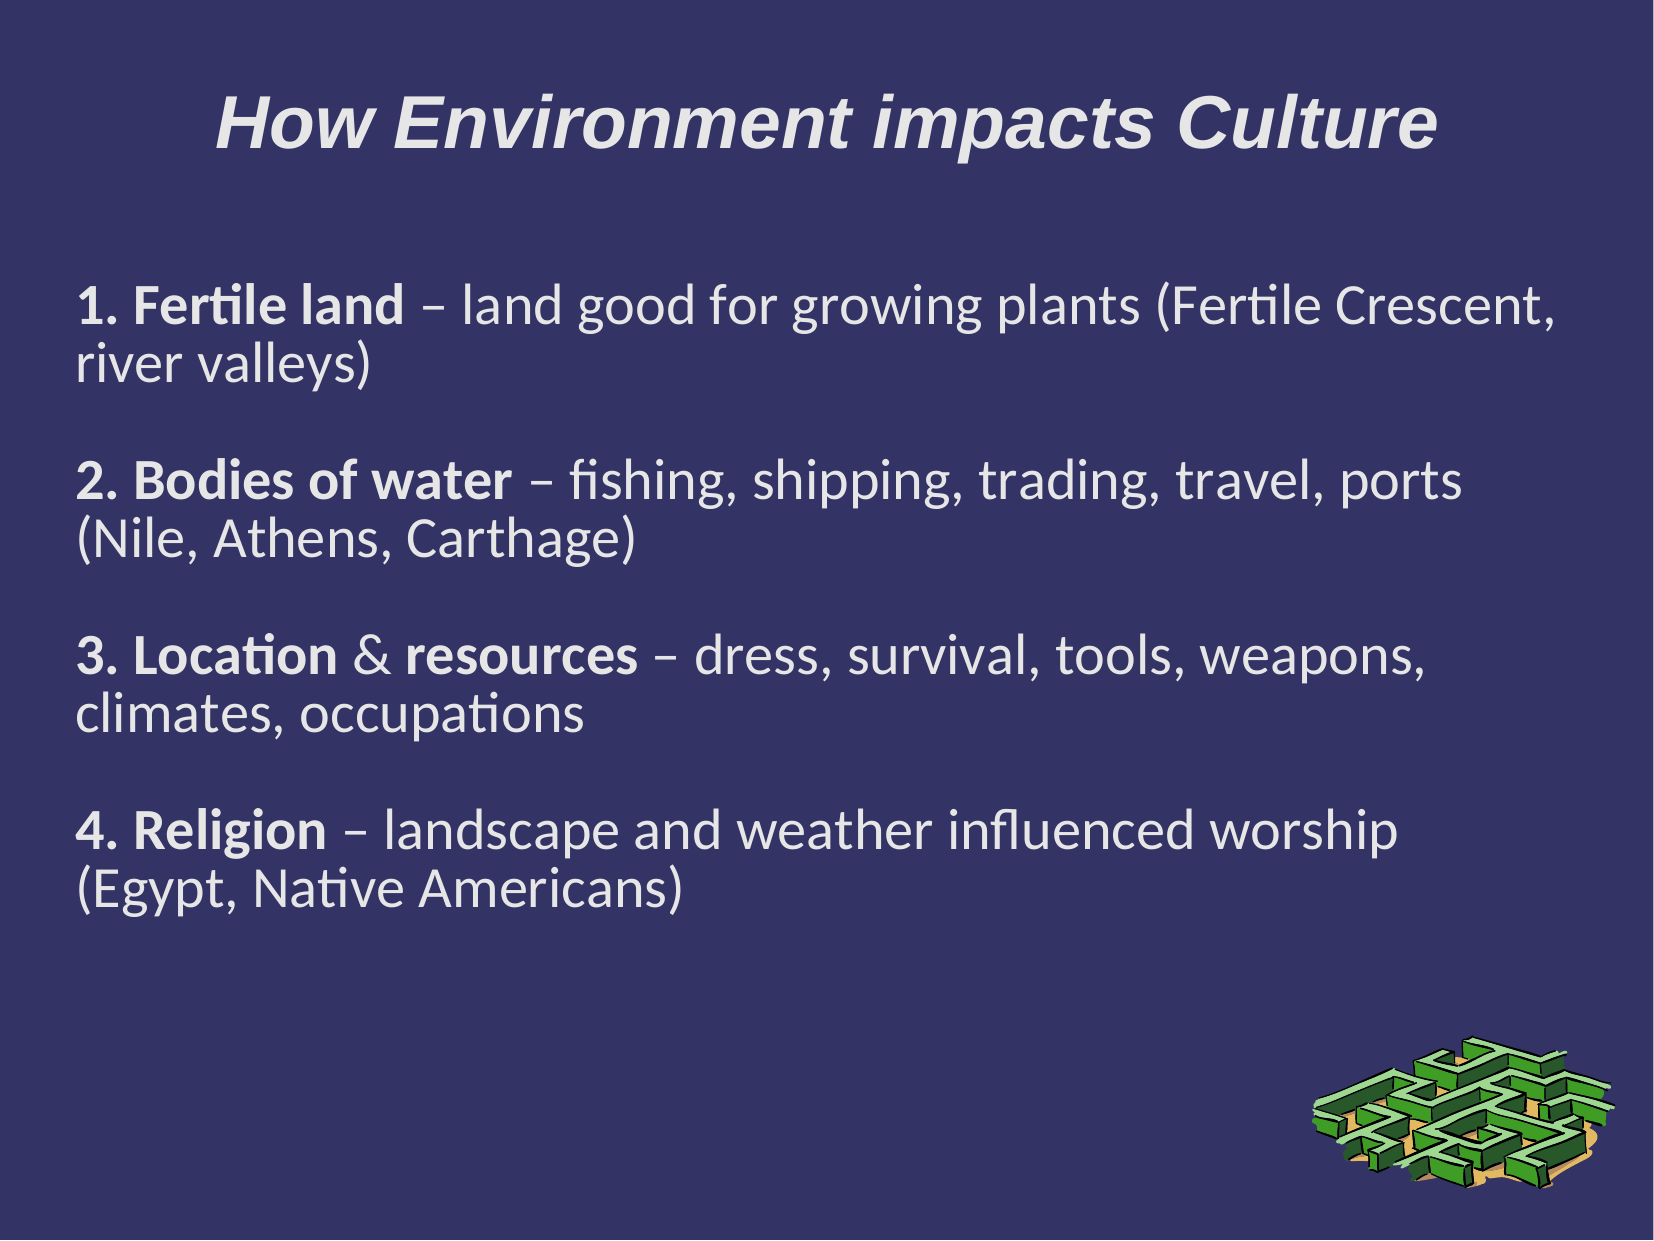

# How Environment impacts Culture
1. Fertile land – land good for growing plants (Fertile Crescent, river valleys)
2. Bodies of water – fishing, shipping, trading, travel, ports (Nile, Athens, Carthage)
3. Location & resources – dress, survival, tools, weapons, climates, occupations
4. Religion – landscape and weather influenced worship (Egypt, Native Americans)